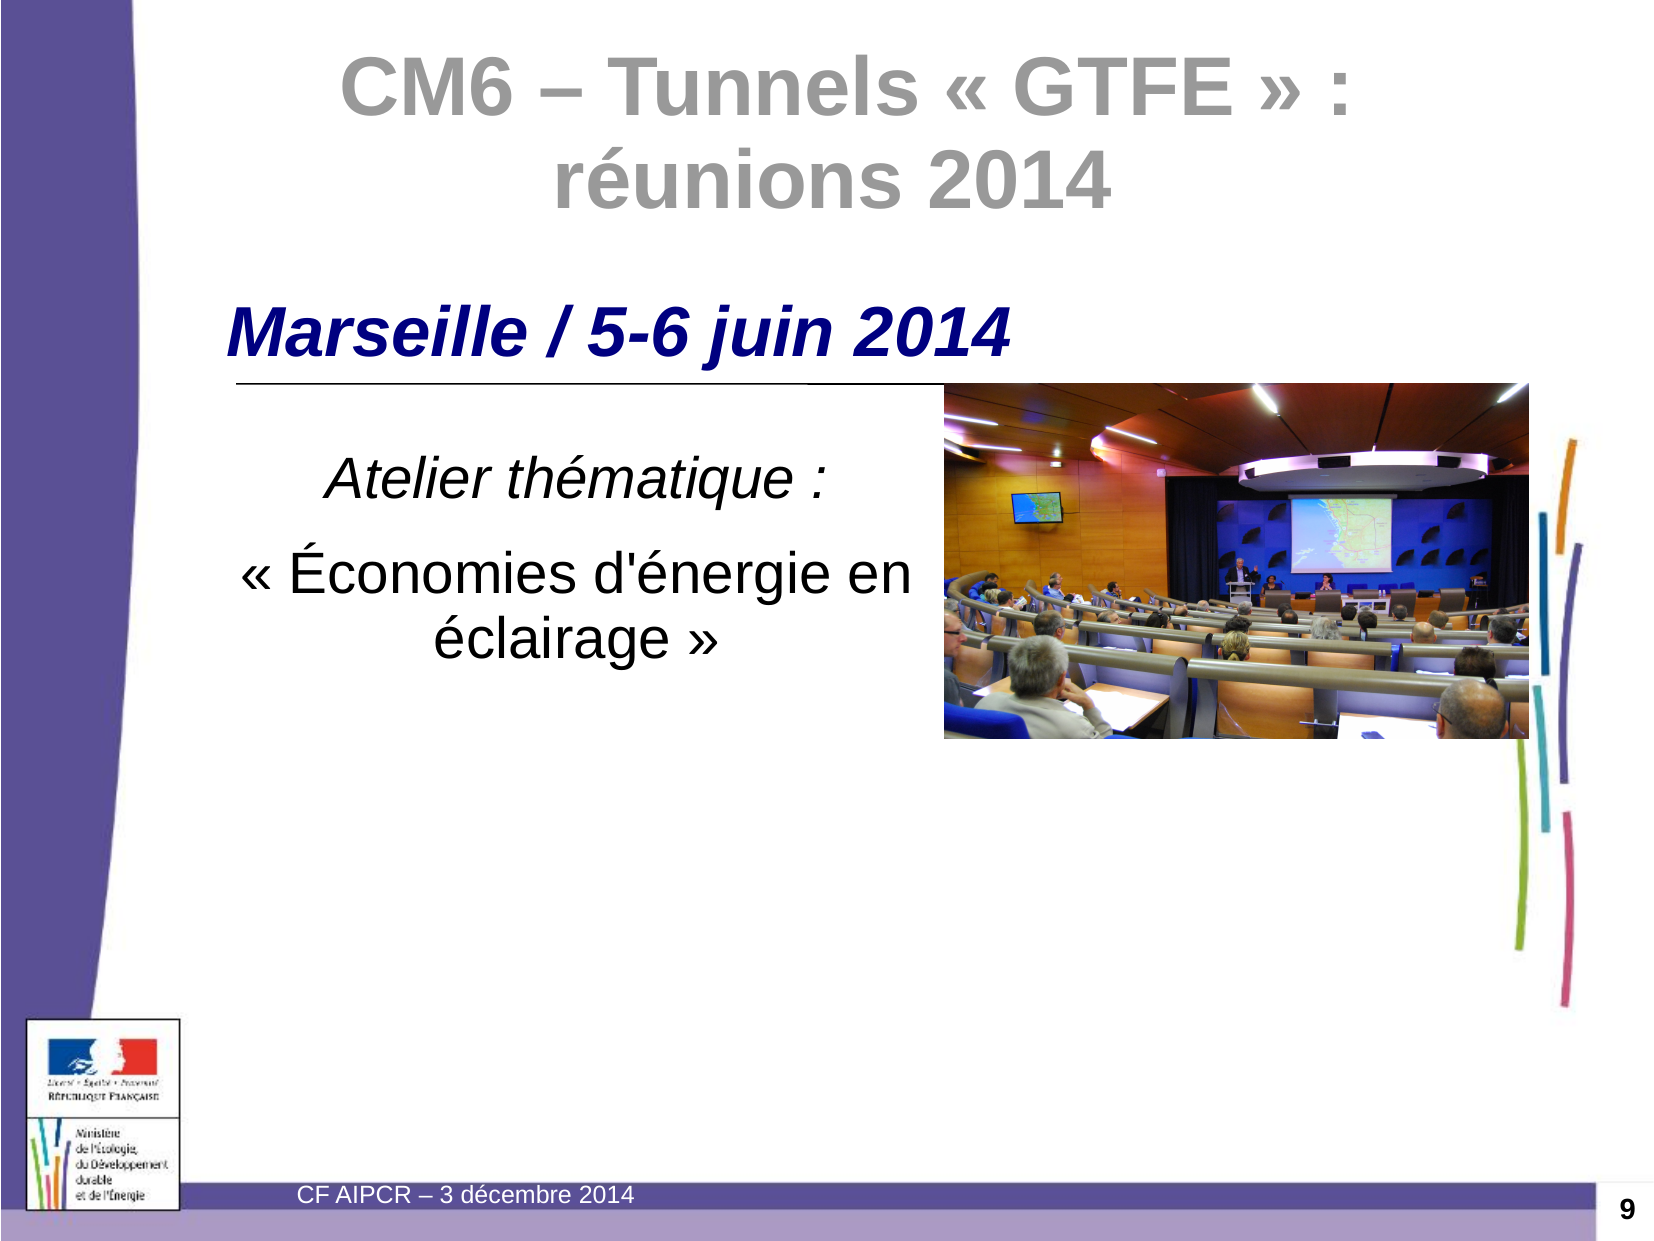

# CM6 – Tunnels « GTFE » : réunions 2014
Marseille / 5-6 juin 2014
Atelier thématique :
« Économies d'énergie en éclairage »
CF AIPCR – 3 décembre 2014
9